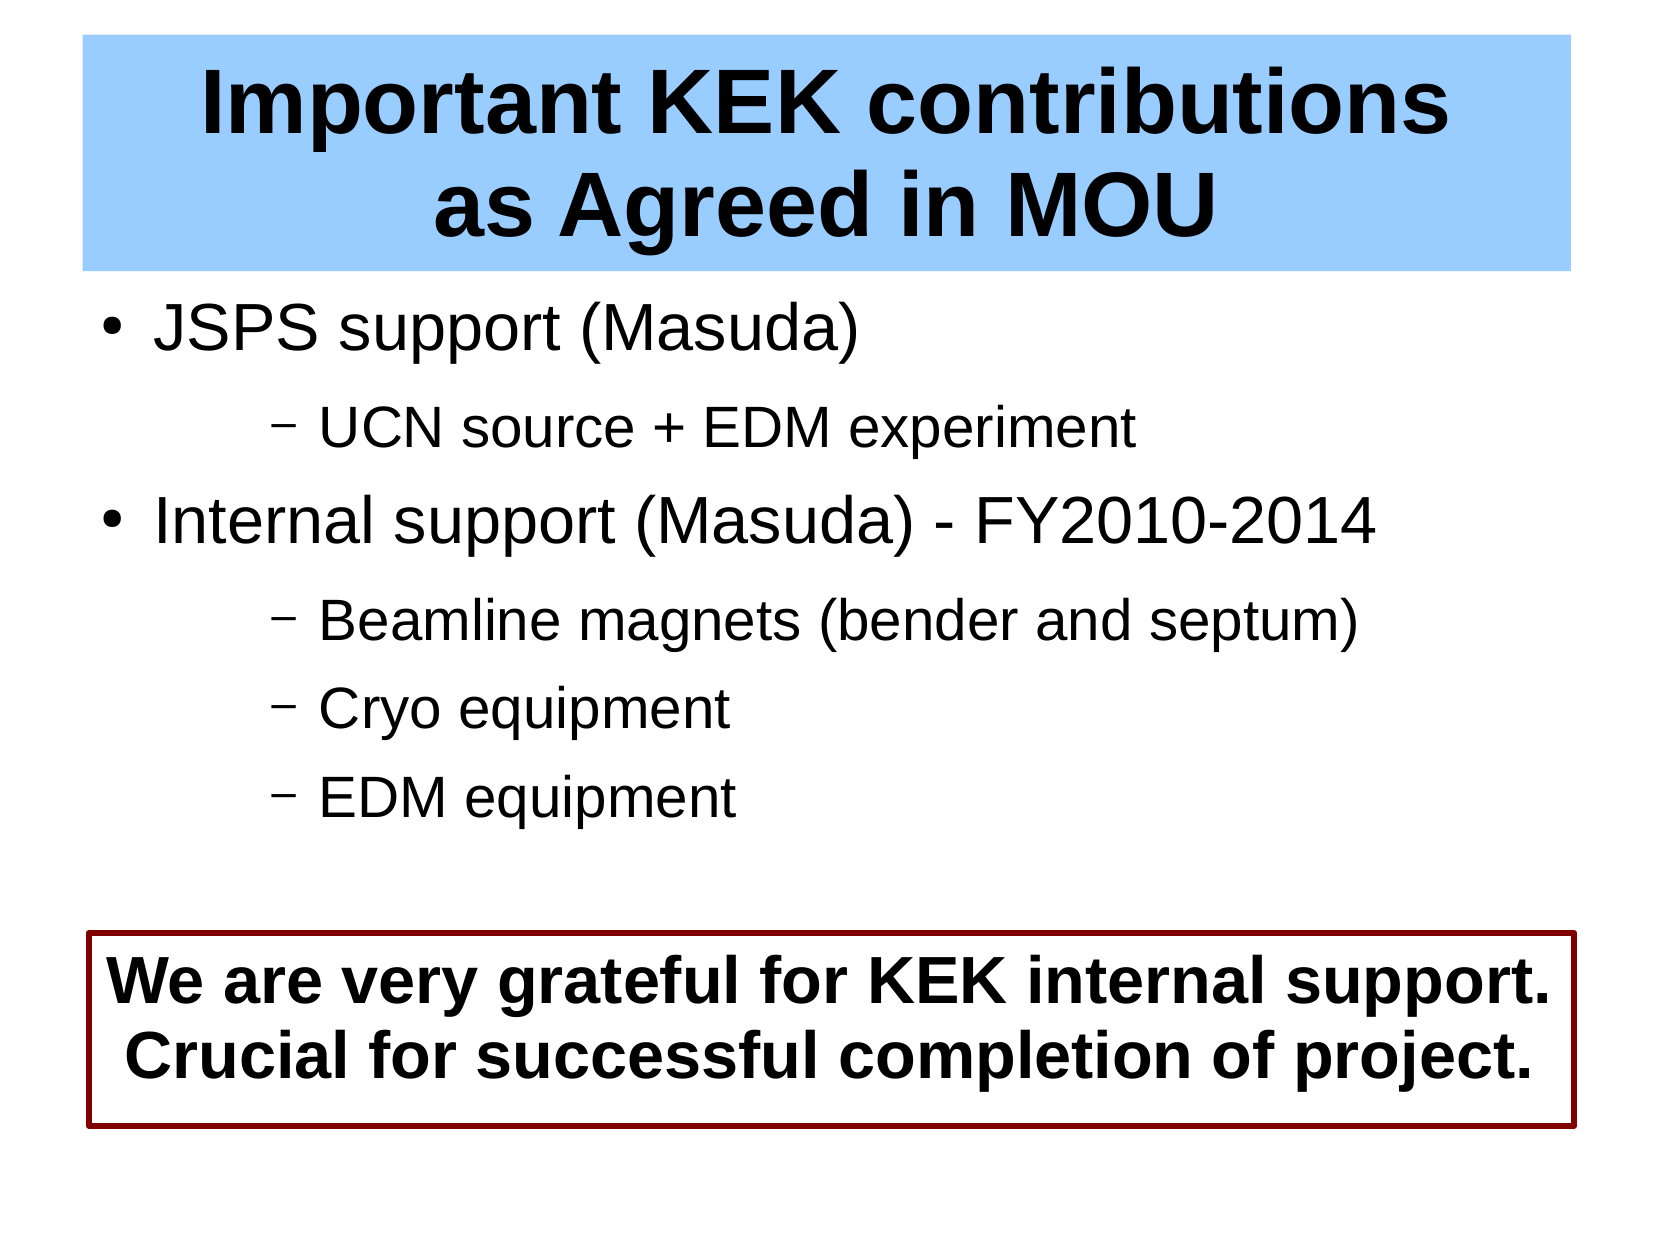

# Important KEK contributions as Agreed in MOU
JSPS support (Masuda)
UCN source + EDM experiment
Internal support (Masuda) - FY2010-2014
Beamline magnets (bender and septum)
Cryo equipment
EDM equipment
We are very grateful for KEK internal support.
Crucial for successful completion of project.